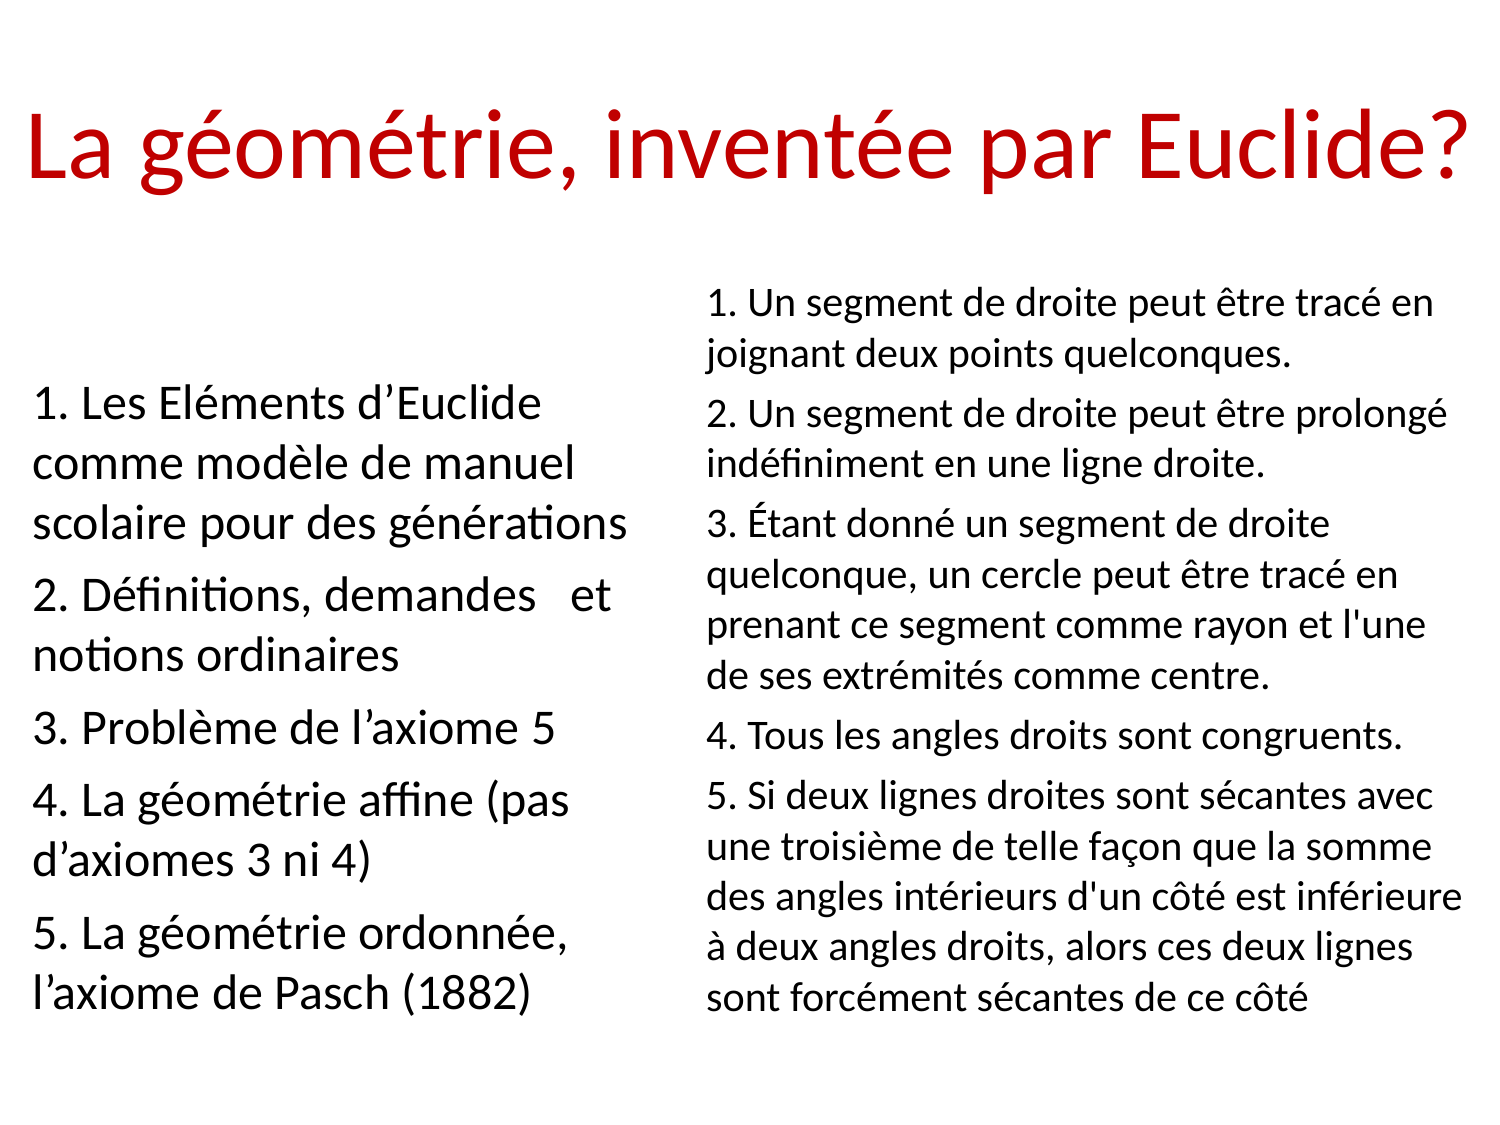

# La géométrie, inventée par Euclide?
1. Un segment de droite peut être tracé en joignant deux points quelconques.
2. Un segment de droite peut être prolongé indéfiniment en une ligne droite.
3. Étant donné un segment de droite quelconque, un cercle peut être tracé en prenant ce segment comme rayon et l'une de ses extrémités comme centre.
4. Tous les angles droits sont congruents.
5. Si deux lignes droites sont sécantes avec une troisième de telle façon que la somme des angles intérieurs d'un côté est inférieure à deux angles droits, alors ces deux lignes sont forcément sécantes de ce côté
1. Les Eléments d’Euclide comme modèle de manuel scolaire pour des générations
2. Définitions, demandes et notions ordinaires
3. Problème de l’axiome 5
4. La géométrie affine (pas d’axiomes 3 ni 4)
5. La géométrie ordonnée, l’axiome de Pasch (1882)